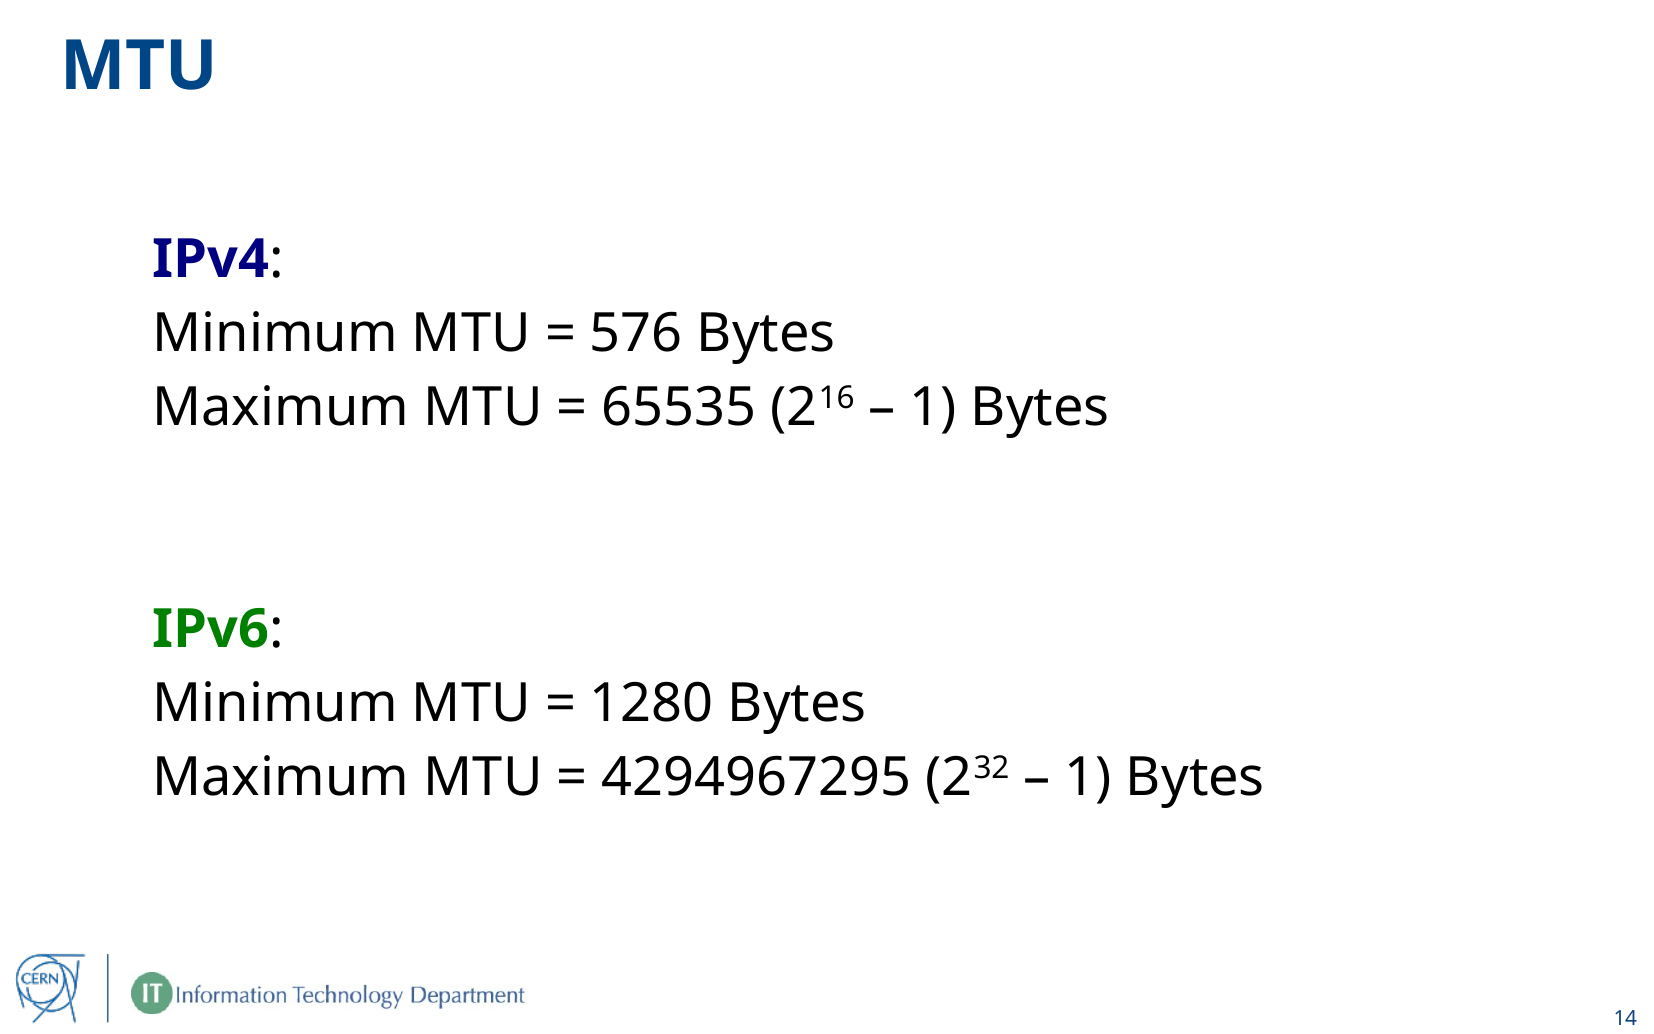

# MTU
IPv4:
Minimum MTU = 576 Bytes
Maximum MTU = 65535 (216 – 1) Bytes
IPv6:
Minimum MTU = 1280 Bytes
Maximum MTU = 4294967295 (232 – 1) Bytes